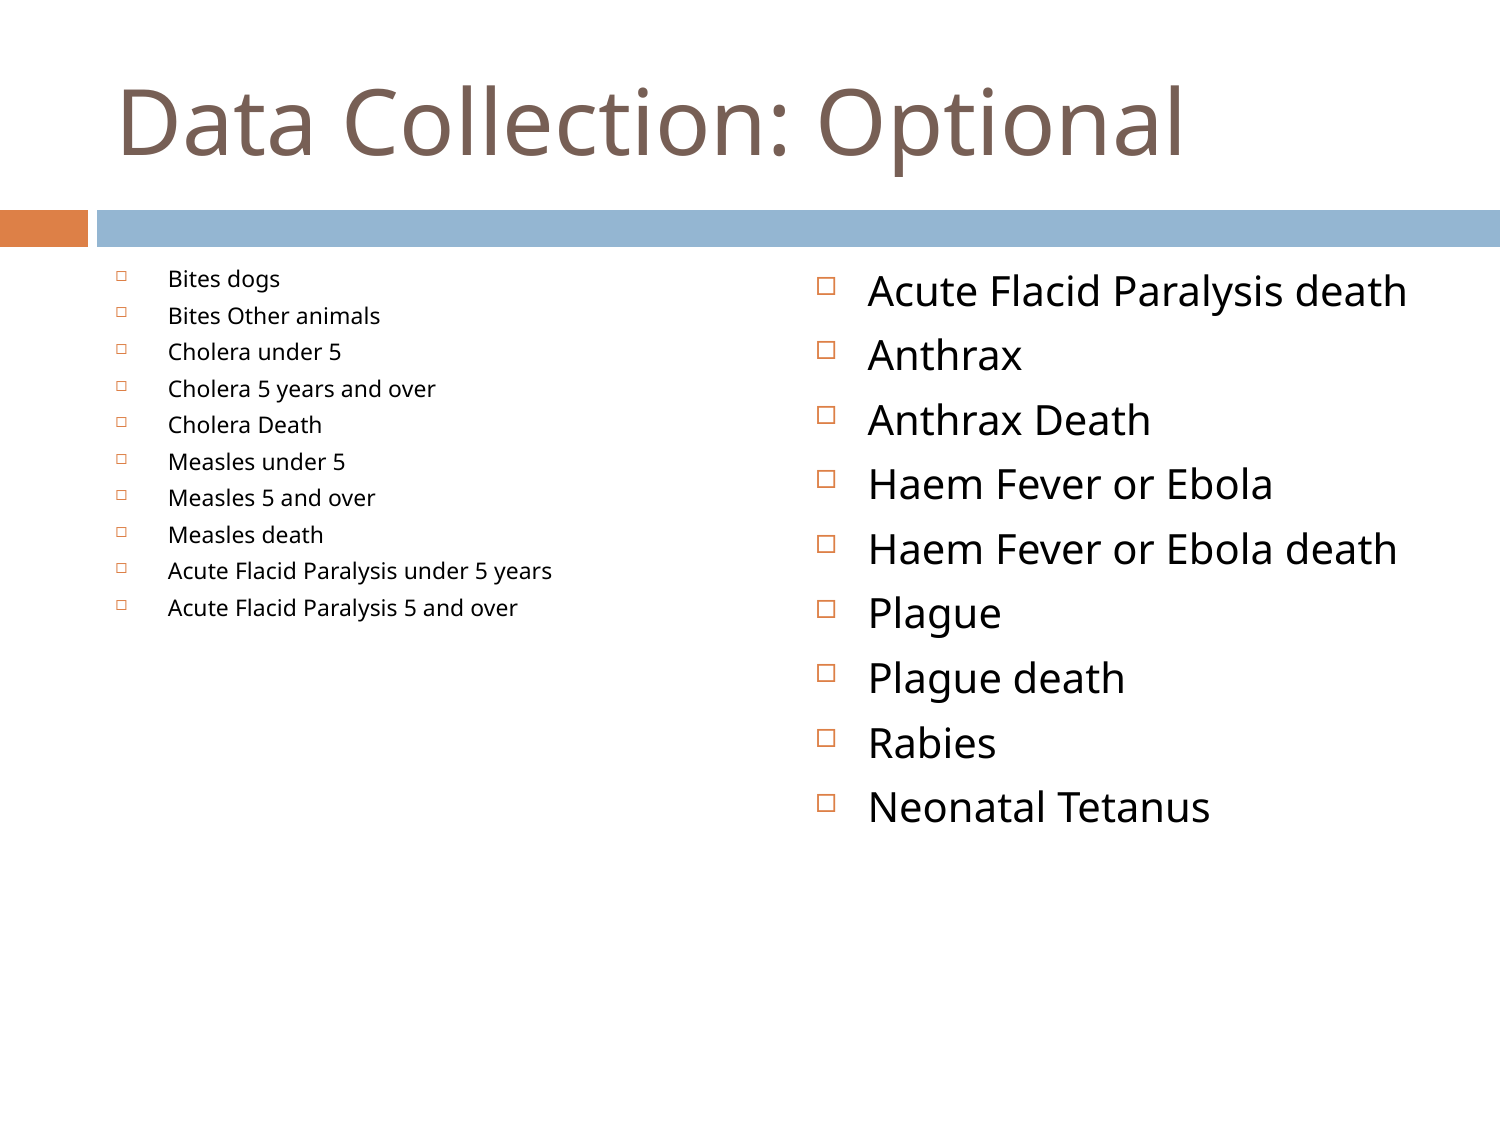

# Data Collection: Optional
Acute Flacid Paralysis death
Anthrax
Anthrax Death
Haem Fever or Ebola
Haem Fever or Ebola death
Plague
Plague death
Rabies
Neonatal Tetanus
Bites dogs
Bites Other animals
Cholera under 5
Cholera 5 years and over
Cholera Death
Measles under 5
Measles 5 and over
Measles death
Acute Flacid Paralysis under 5 years
Acute Flacid Paralysis 5 and over